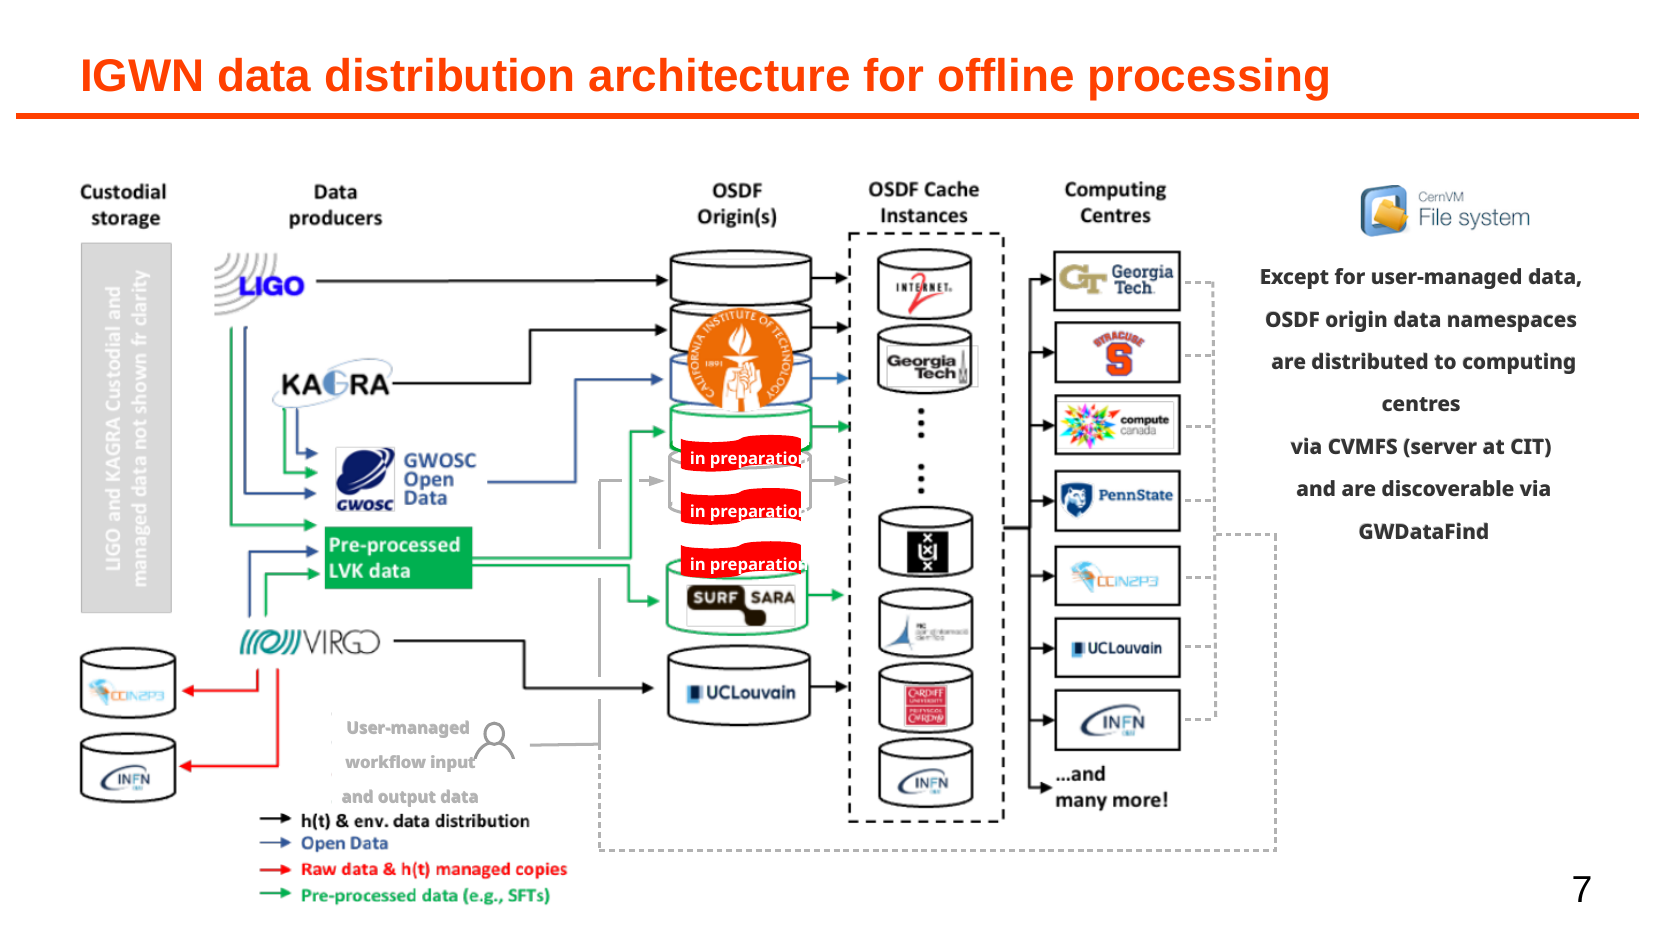

IGWN data distribution architecture for offline processing
Except for user-managed data,
OSDF origin data namespaces
are distributed to computing centres
via CVMFS (server at CIT)
and are discoverable via GWDataFind
in preparation
in preparation
in preparation
User-managed
workflow input
and output data
7